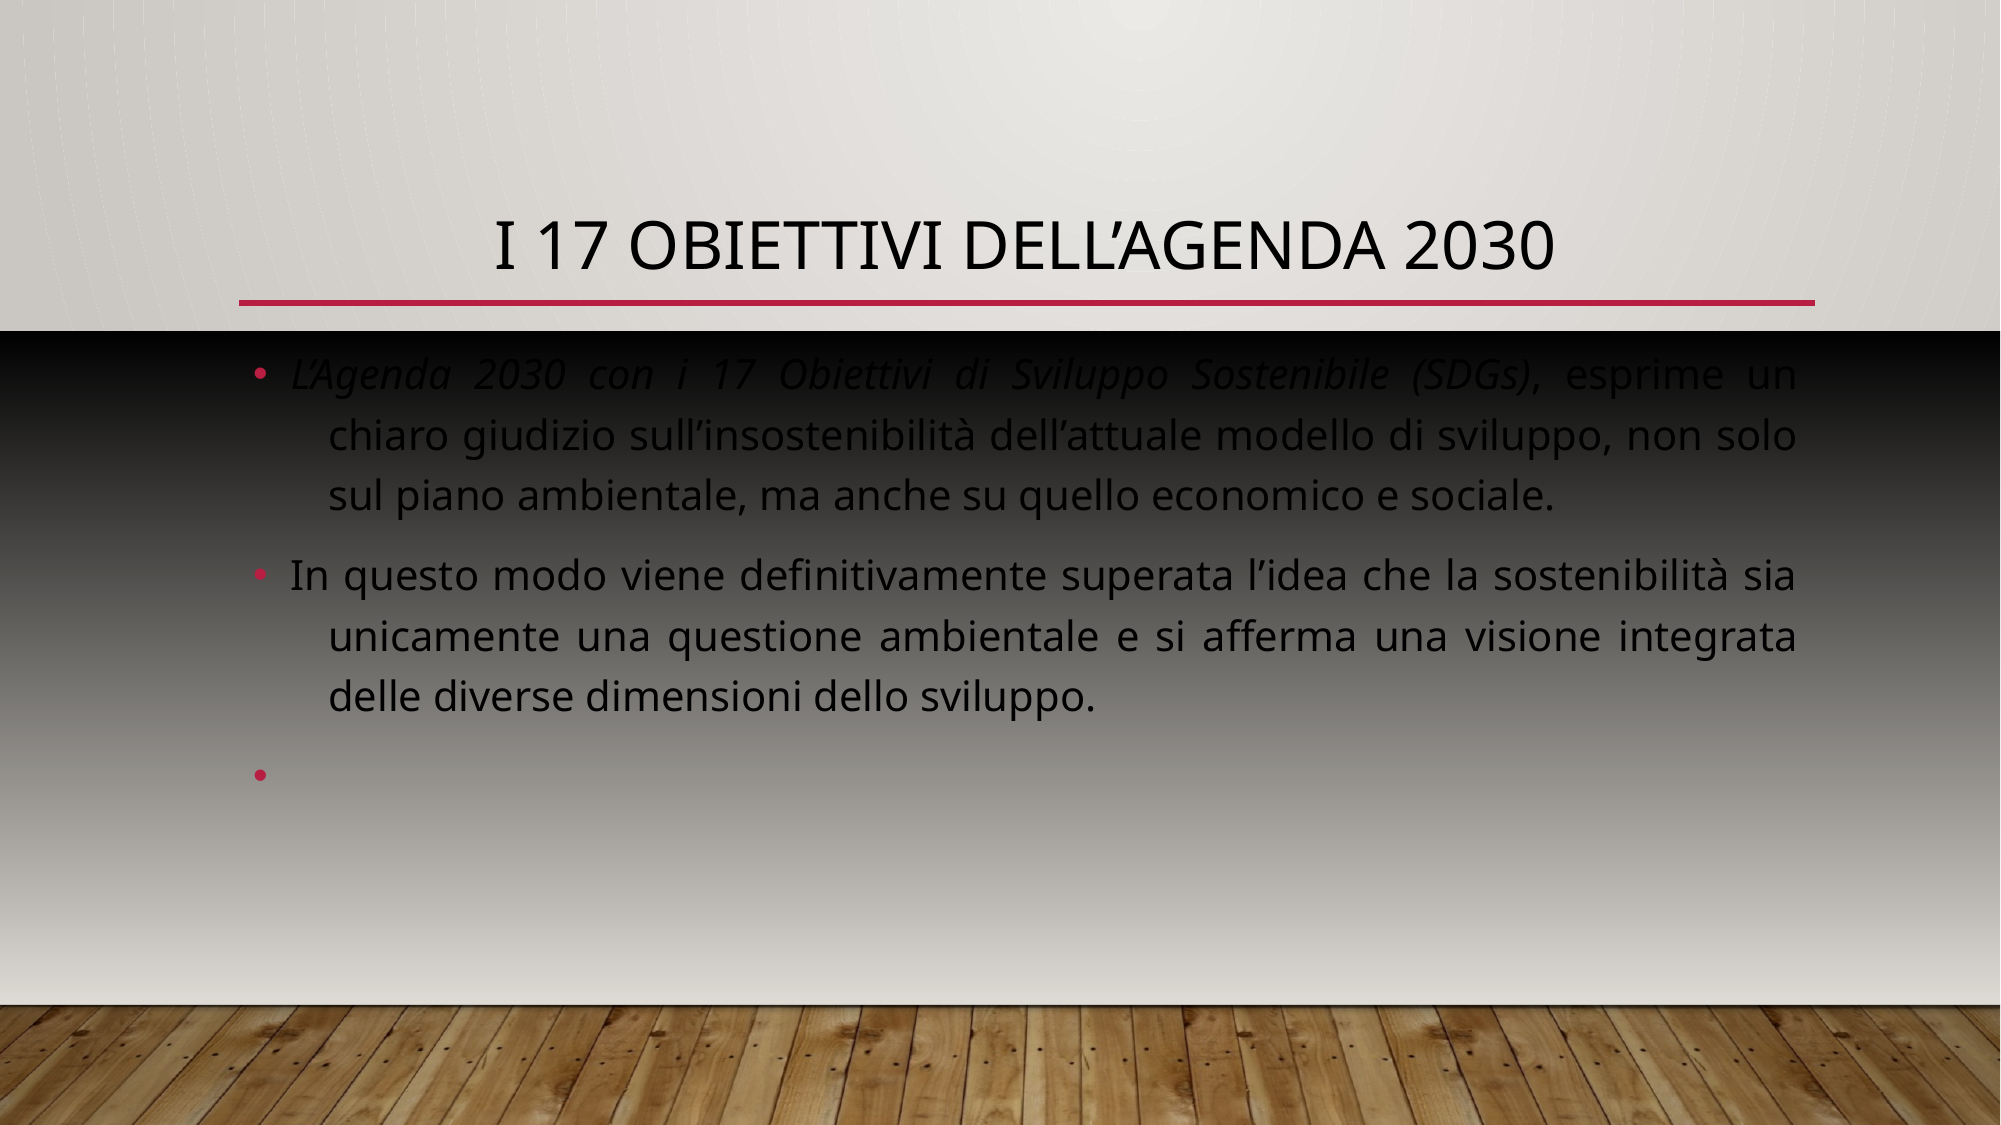

# I 17 obiettivi dell’agenda 2030
L’Agenda 2030 con i 17 Obiettivi di Sviluppo Sostenibile (SDGs), esprime un chiaro giudizio sull’insostenibilità dell’attuale modello di sviluppo, non solo sul piano ambientale, ma anche su quello economico e sociale.
In questo modo viene definitivamente superata l’idea che la sostenibilità sia unicamente una questione ambientale e si afferma una visione integrata delle diverse dimensioni dello sviluppo.